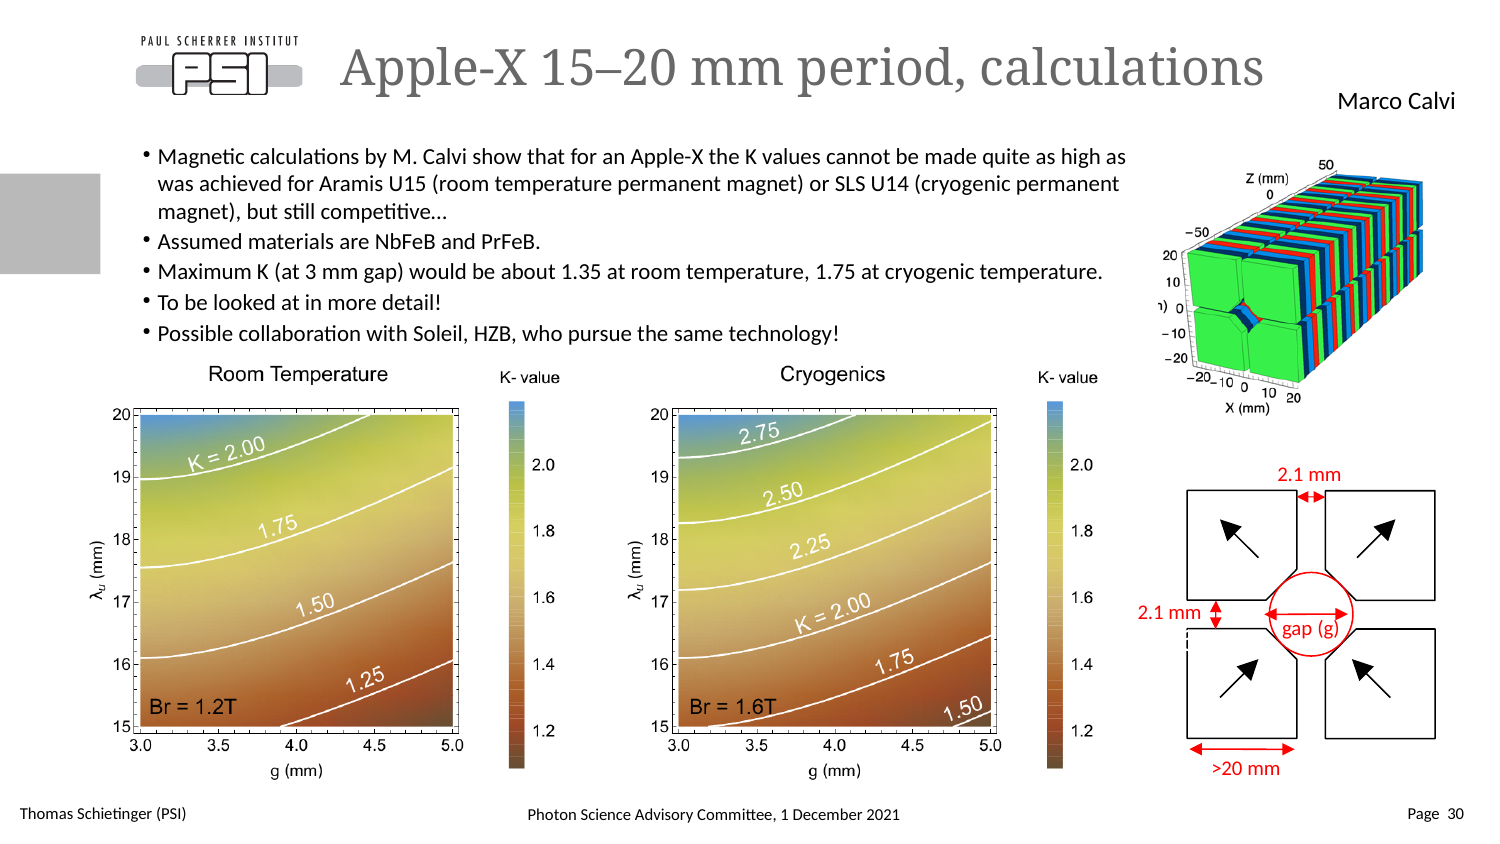

Apple-X 15–20 mm period, calculations
Marco Calvi
# Magnetic calculations by M. Calvi show that for an Apple-X the K values cannot be made quite as high as was achieved for Aramis U15 (room temperature permanent magnet) or SLS U14 (cryogenic permanent magnet), but still competitive…
Assumed materials are NbFeB and PrFeB.
Maximum K (at 3 mm gap) would be about 1.35 at room temperature, 1.75 at cryogenic temperature.
To be looked at in more detail!
Possible collaboration with Soleil, HZB, who pursue the same technology!
2.75
2.5
2.50
2.25
2.1 mm
2.1 mm
gap (g)
>20 mm
K = 2.0
K = 2.00
1.75
1.5
1.50